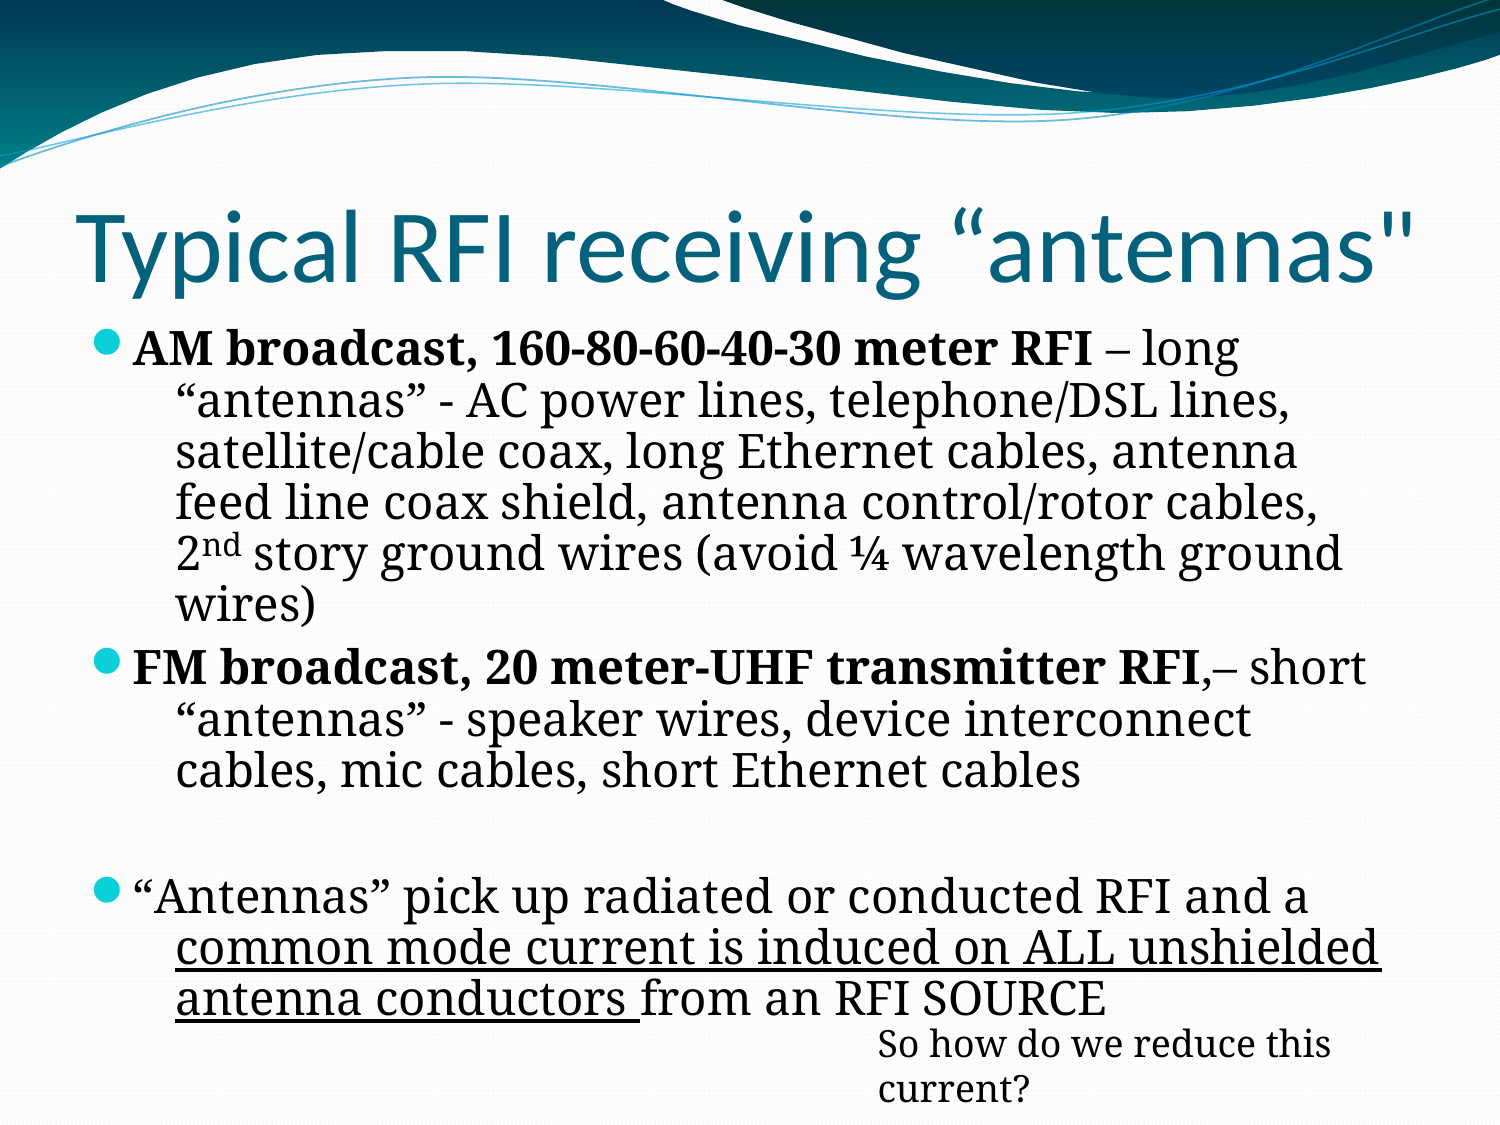

# Typical RFI receiving “antennas"
AM broadcast, 160-80-60-40-30 meter RFI – long “antennas” - AC power lines, telephone/DSL lines, satellite/cable coax, long Ethernet cables, antenna feed line coax shield, antenna control/rotor cables, 2nd story ground wires (avoid ¼ wavelength ground wires)
FM broadcast, 20 meter-UHF transmitter RFI,– short “antennas” - speaker wires, device interconnect cables, mic cables, short Ethernet cables
“Antennas” pick up radiated or conducted RFI and a common mode current is induced on ALL unshielded antenna conductors from an RFI SOURCE
So how do we reduce this current?